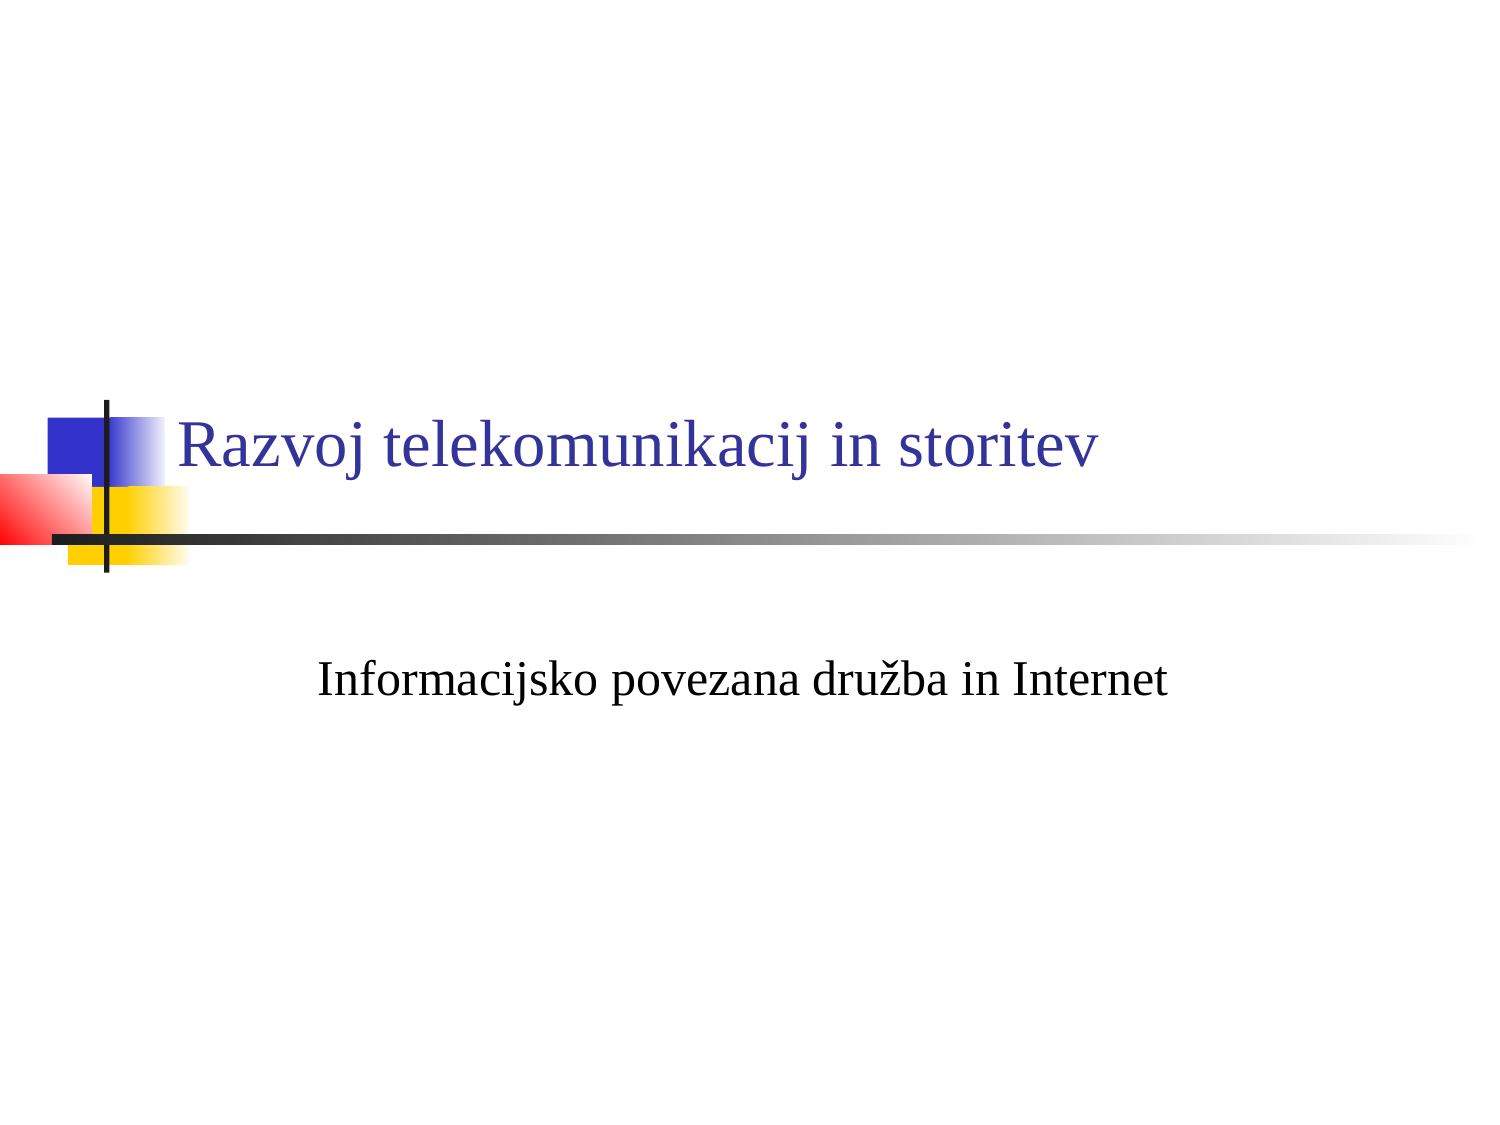

# Razvoj telekomunikacij in storitev
Informacijsko povezana družba in Internet